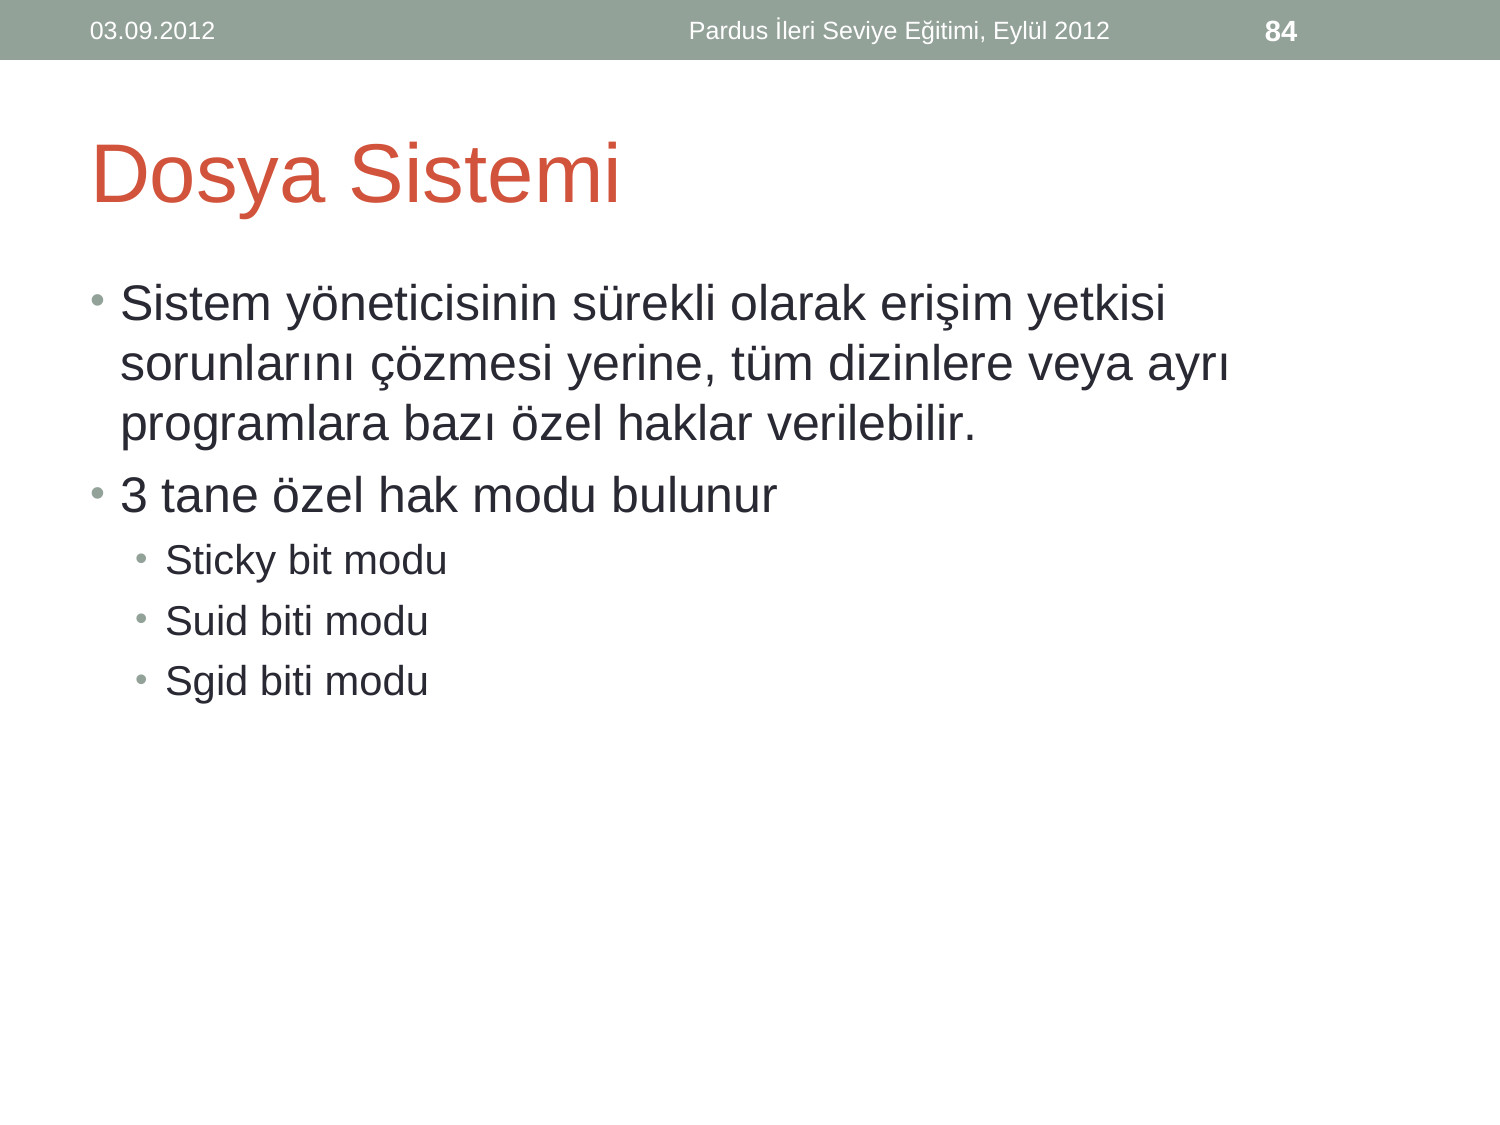

03.09.2012
Pardus İleri Seviye Eğitimi, Eylül 2012
# Dosya Sistemi
Sistem yöneticisinin sürekli olarak erişim yetkisi sorunlarını çözmesi yerine, tüm dizinlere veya ayrı programlara bazı özel haklar verilebilir.
3 tane özel hak modu bulunur
Sticky bit modu
Suid biti modu
Sgid biti modu